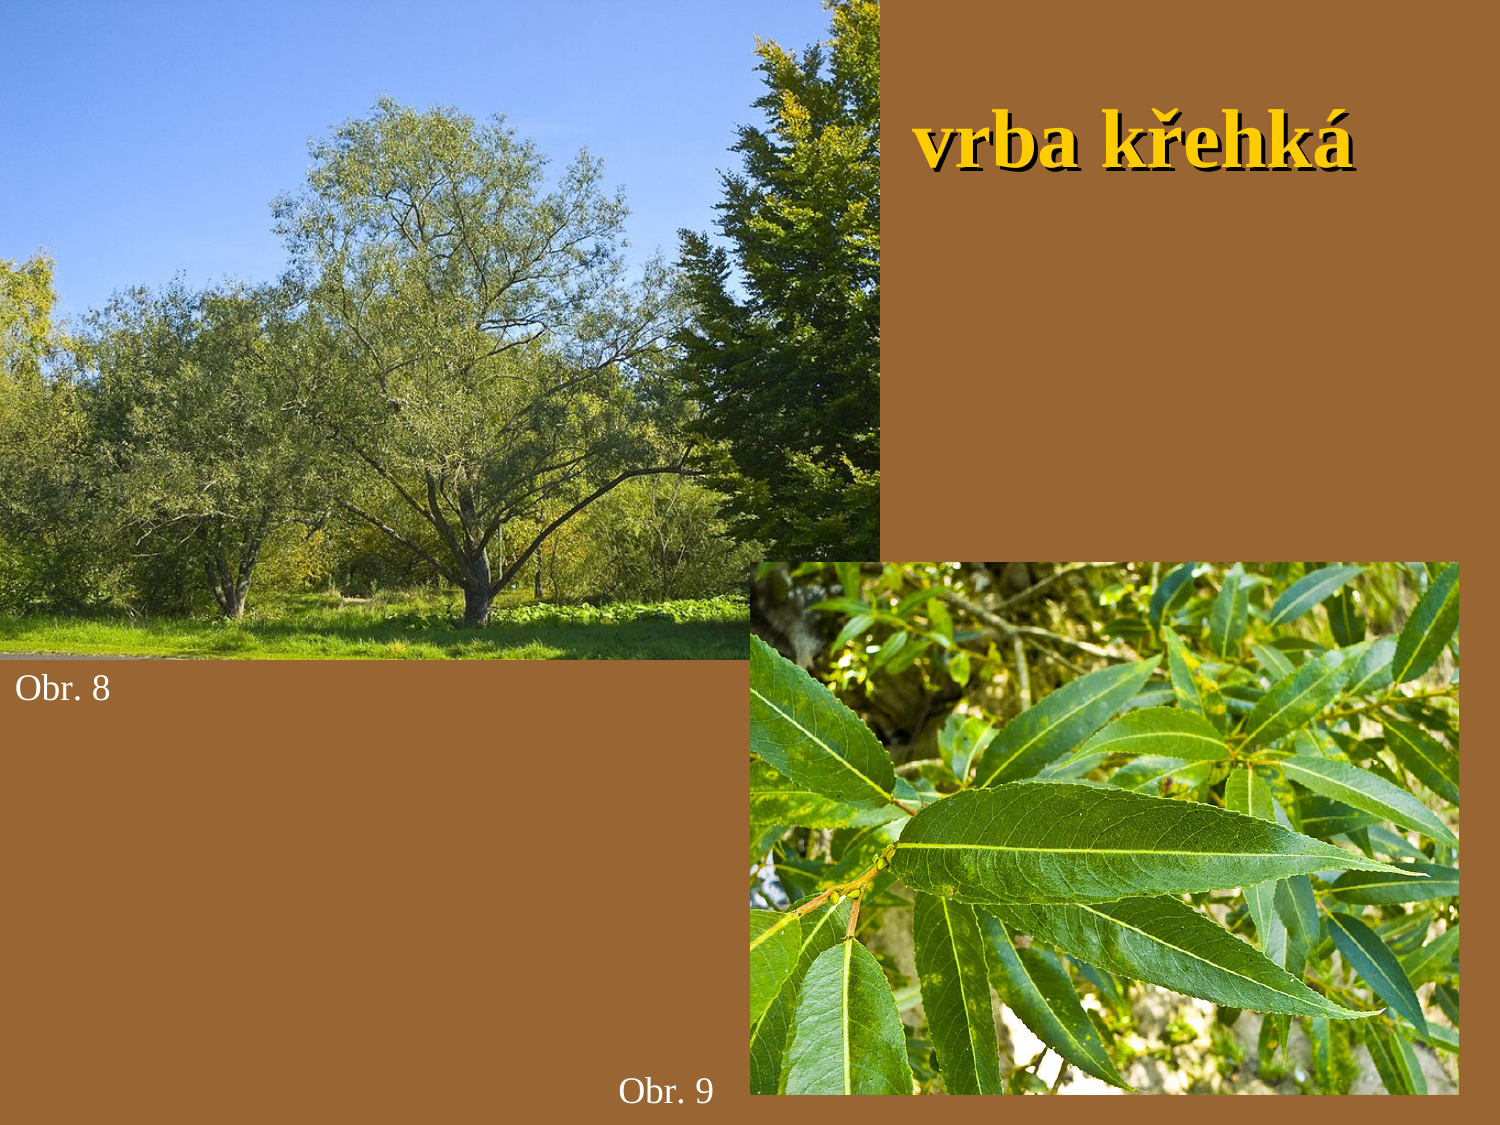

# vrba křehká
Obr. 8
 Obr. 9